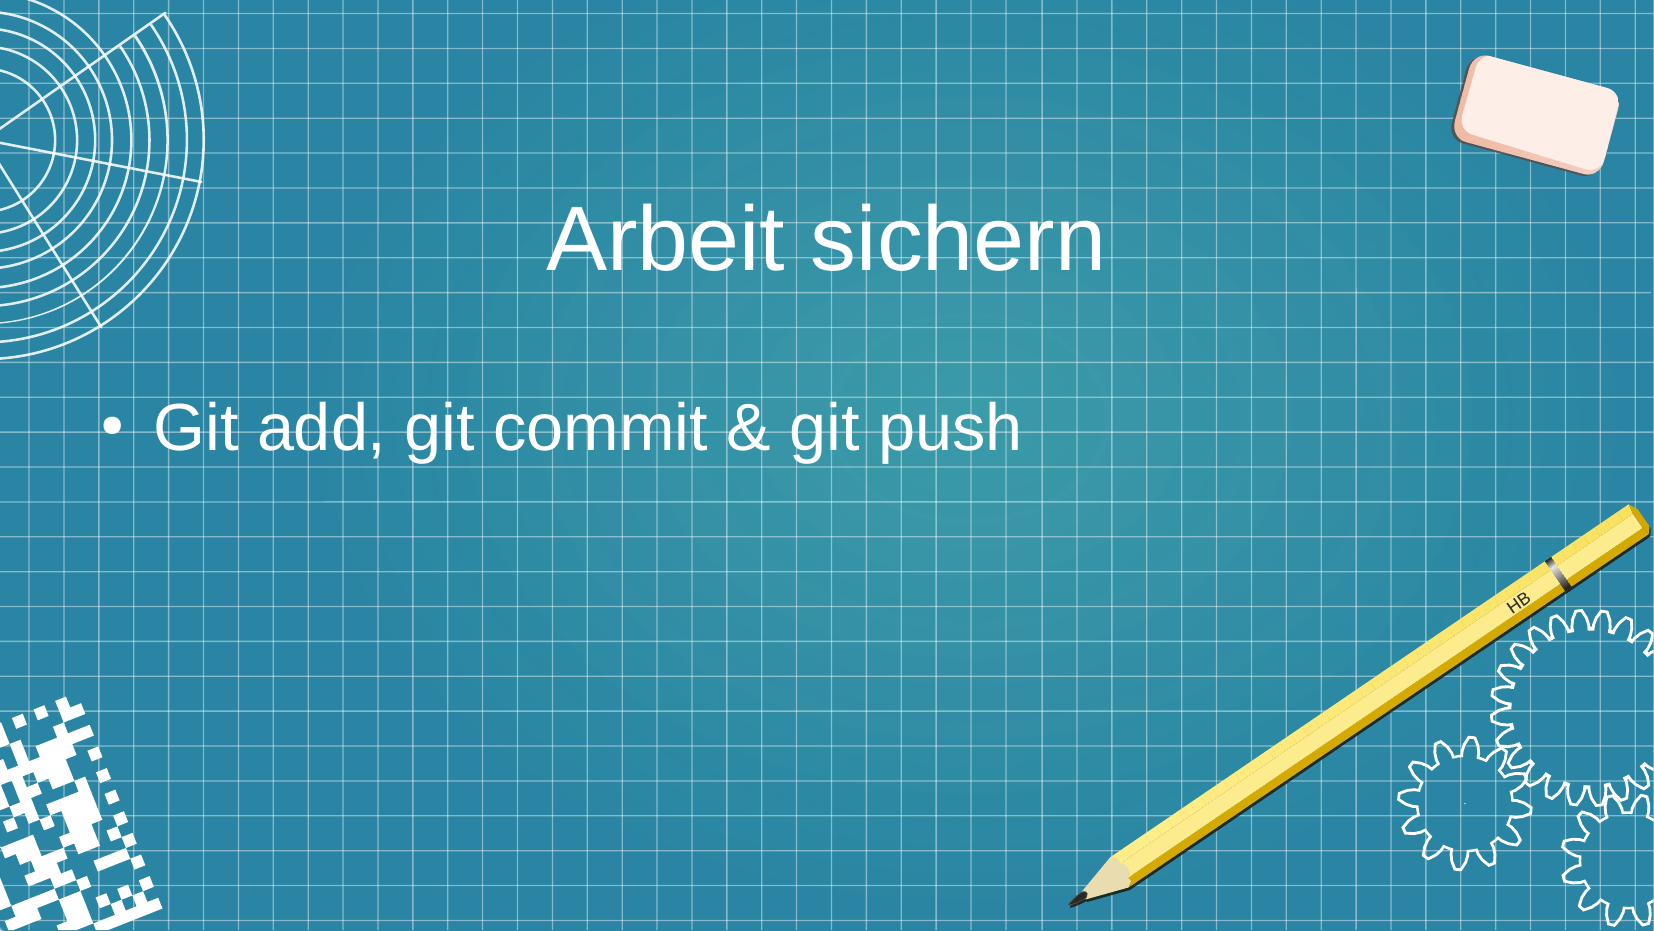

# Arbeit sichern
Git add, git commit & git push